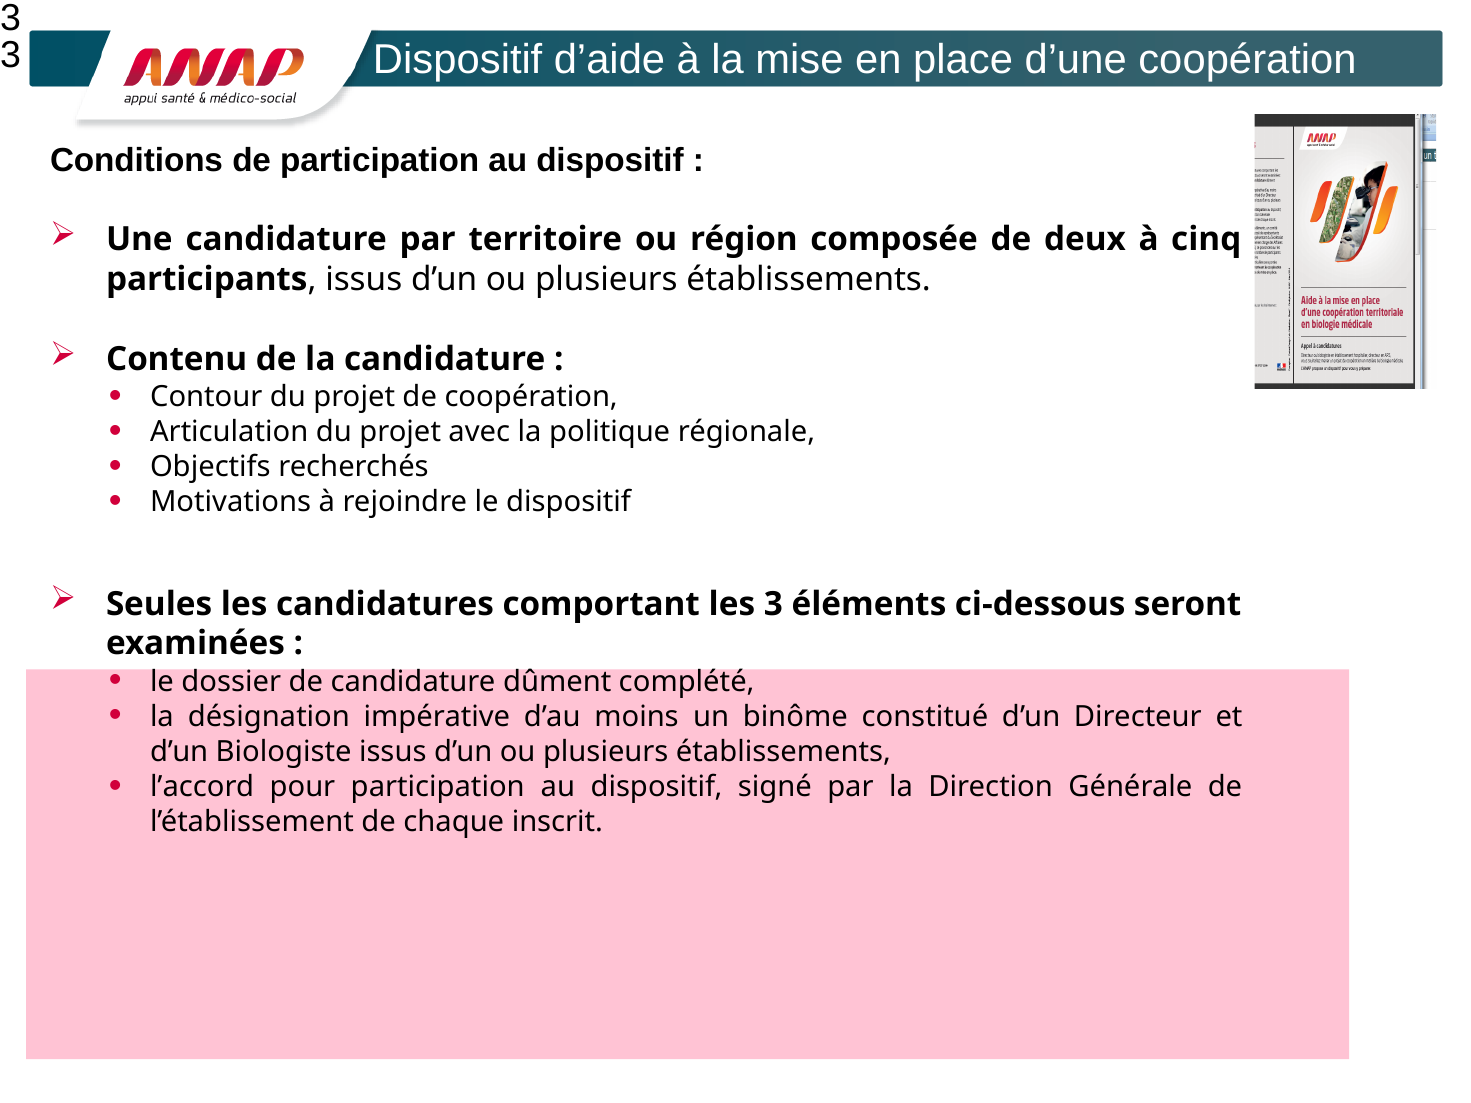

# Dispositif d’aide à la mise en place d’une coopération
Conditions de participation au dispositif :
Une candidature par territoire ou région composée de deux à cinq participants, issus d’un ou plusieurs établissements.
Contenu de la candidature :
Contour du projet de coopération,
Articulation du projet avec la politique régionale,
Objectifs recherchés
Motivations à rejoindre le dispositif
Seules les candidatures comportant les 3 éléments ci-dessous seront examinées :
le dossier de candidature dûment complété,
la désignation impérative d’au moins un binôme constitué d’un Directeur et d’un Biologiste issus d’un ou plusieurs établissements,
l’accord pour participation au dispositif, signé par la Direction Générale de l’établissement de chaque inscrit.